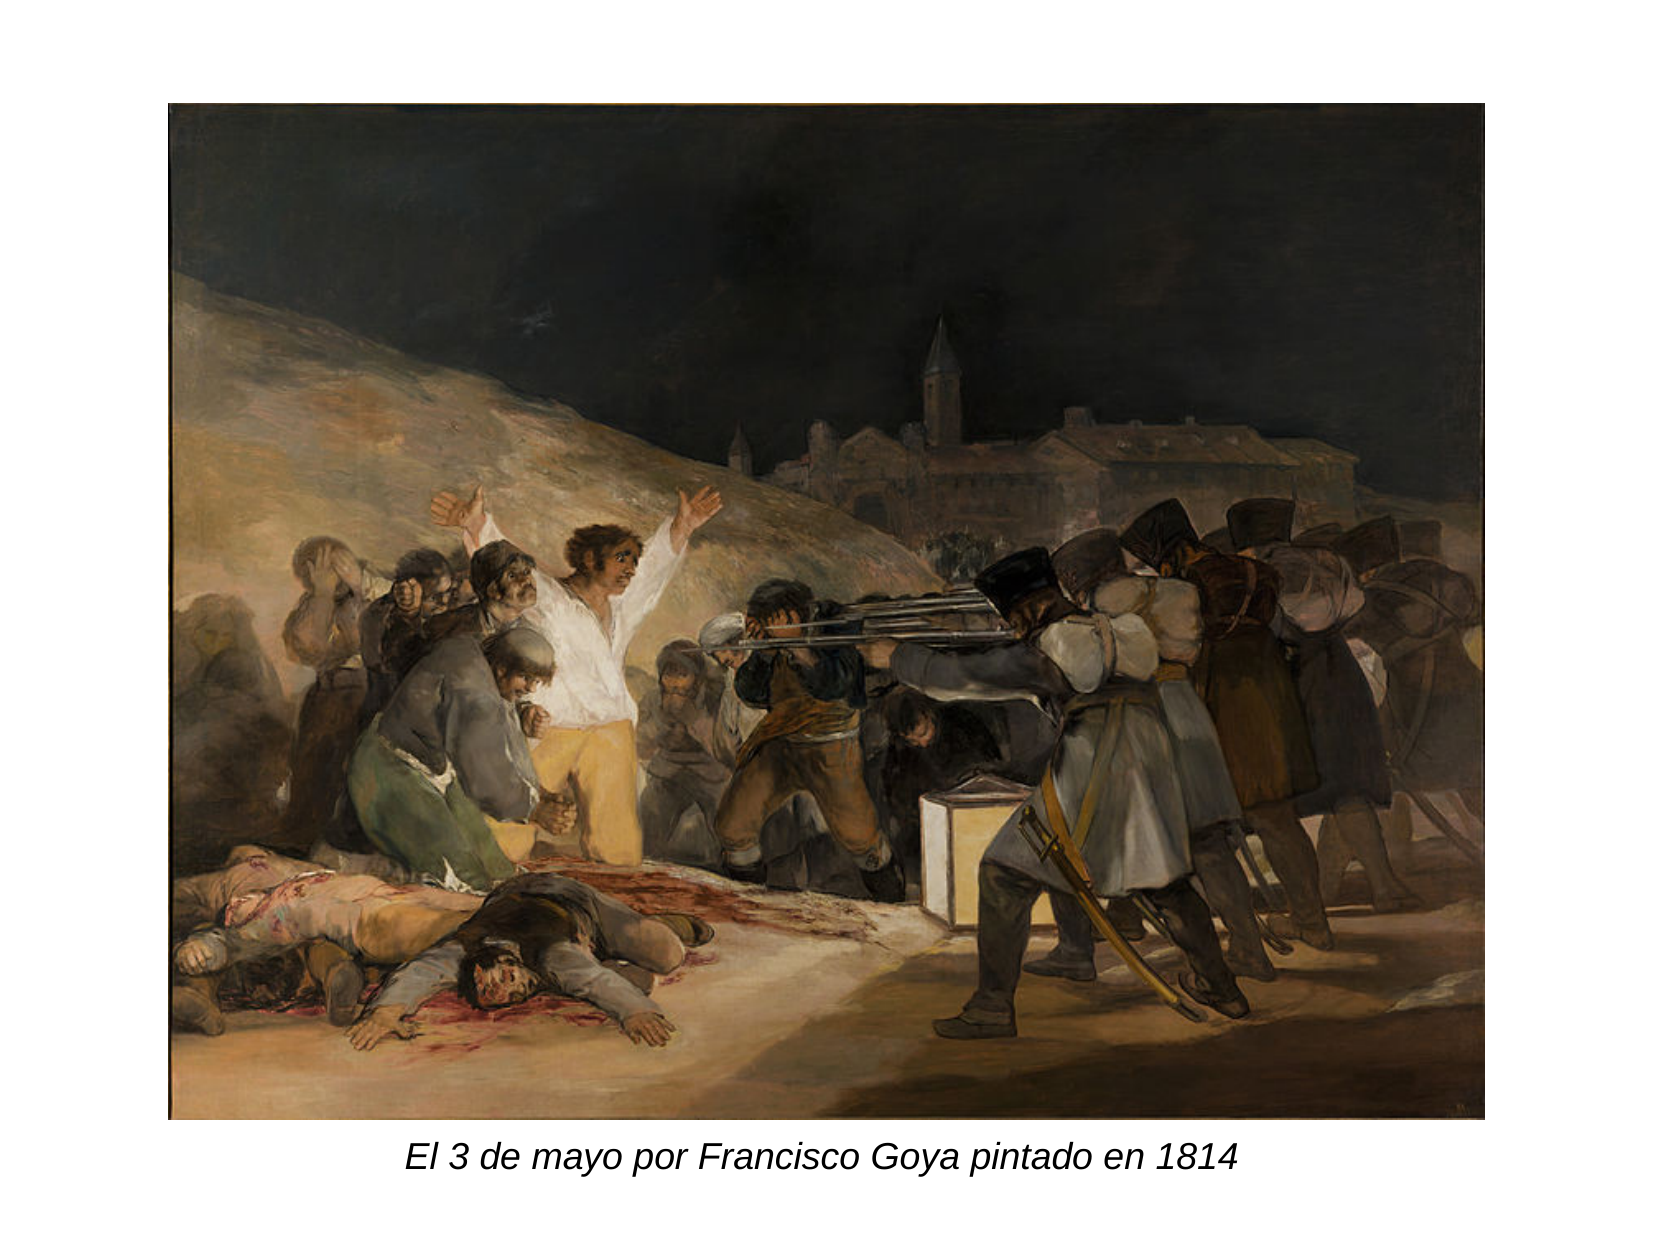

El 3 de mayo por Francisco Goya pintado en 1814